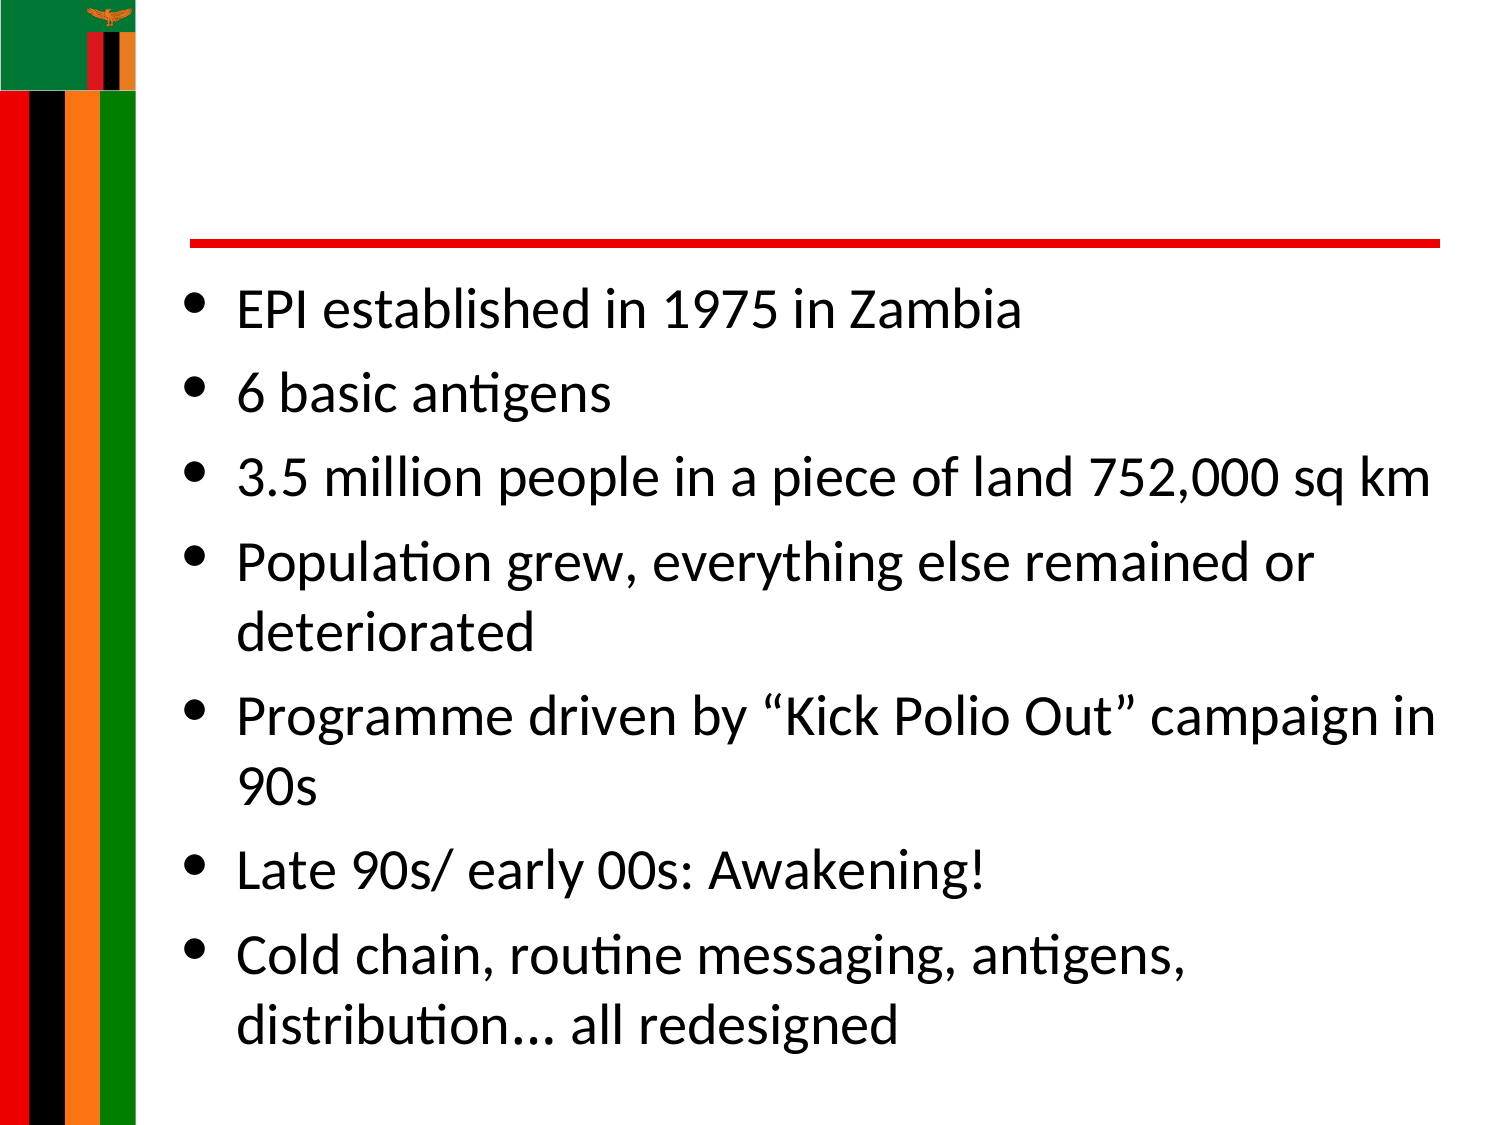

#
EPI established in 1975 in Zambia
6 basic antigens
3.5 million people in a piece of land 752,000 sq km
Population grew, everything else remained or deteriorated
Programme driven by “Kick Polio Out” campaign in 90s
Late 90s/ early 00s: Awakening!
Cold chain, routine messaging, antigens, distribution… all redesigned